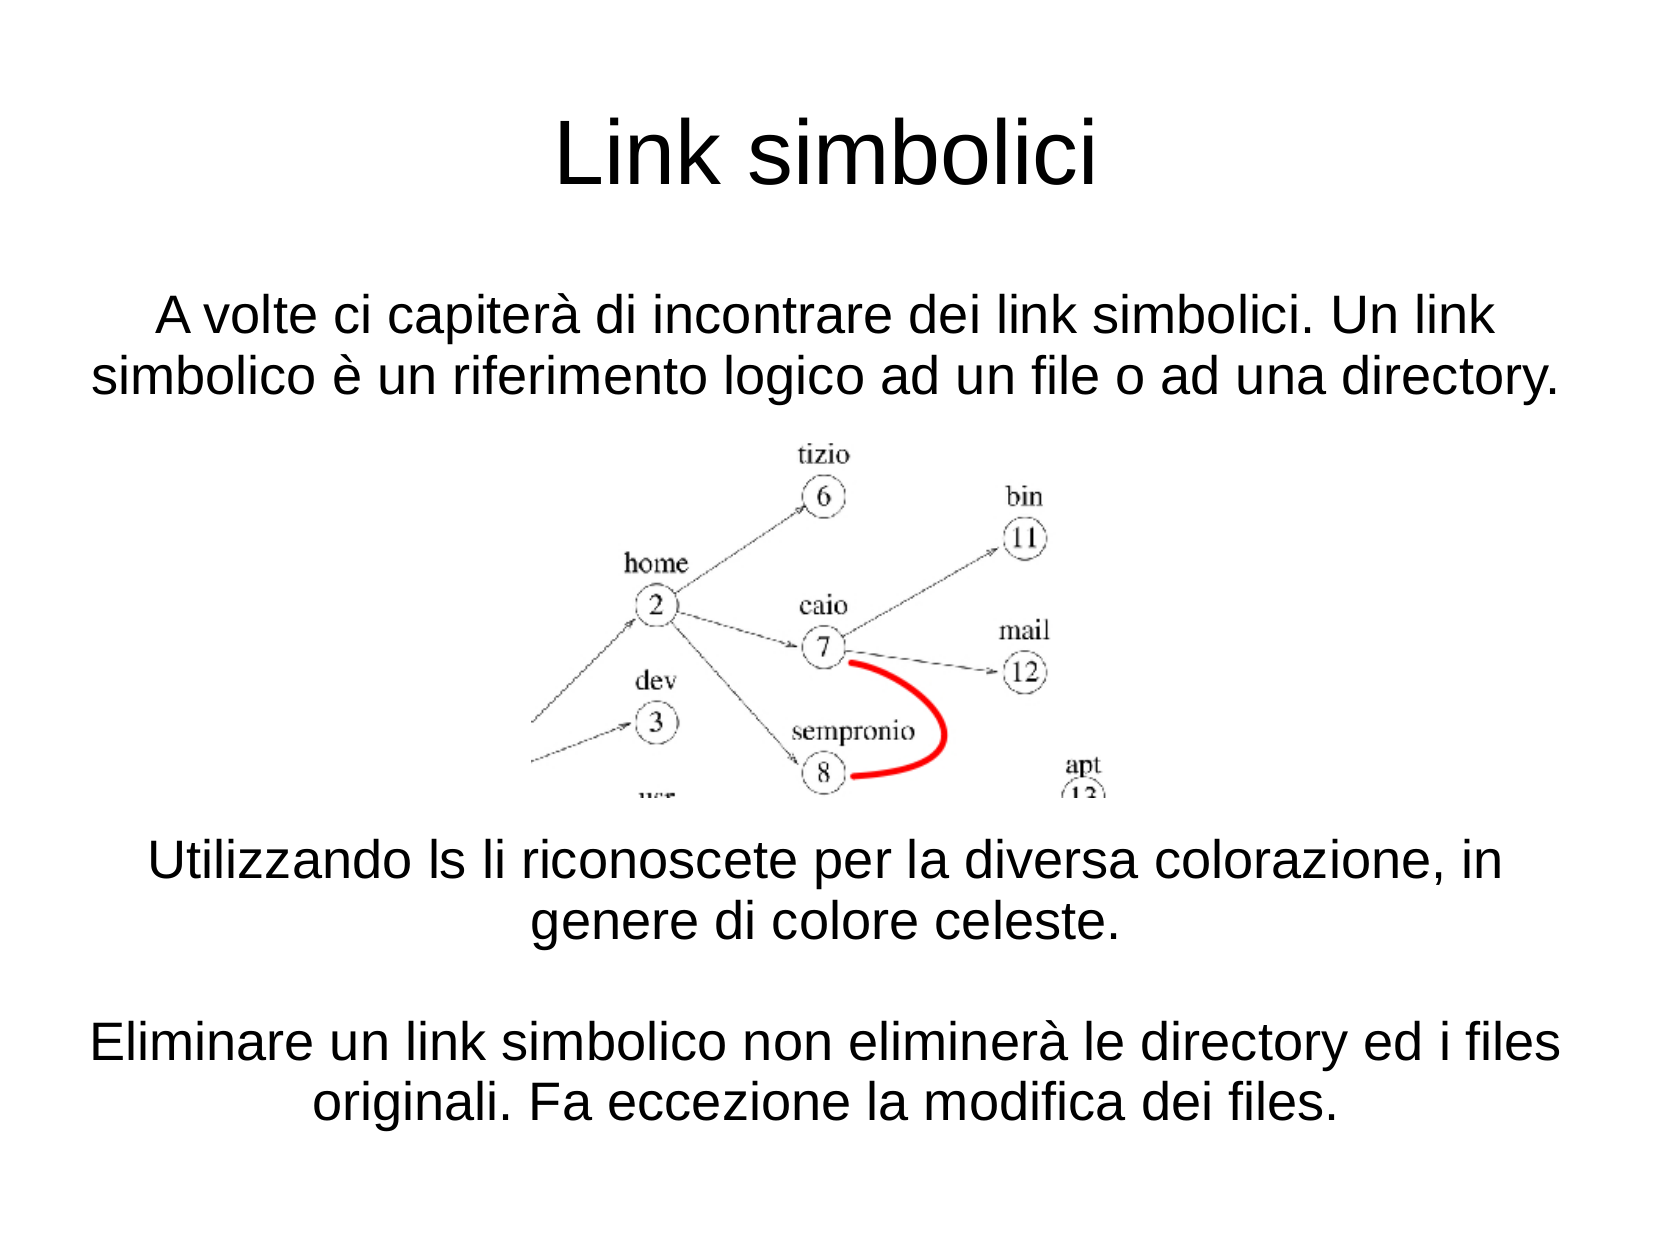

# Link simbolici
A volte ci capiterà di incontrare dei link simbolici. Un link simbolico è un riferimento logico ad un file o ad una directory.
Utilizzando ls li riconoscete per la diversa colorazione, in genere di colore celeste.
Eliminare un link simbolico non eliminerà le directory ed i files originali. Fa eccezione la modifica dei files.